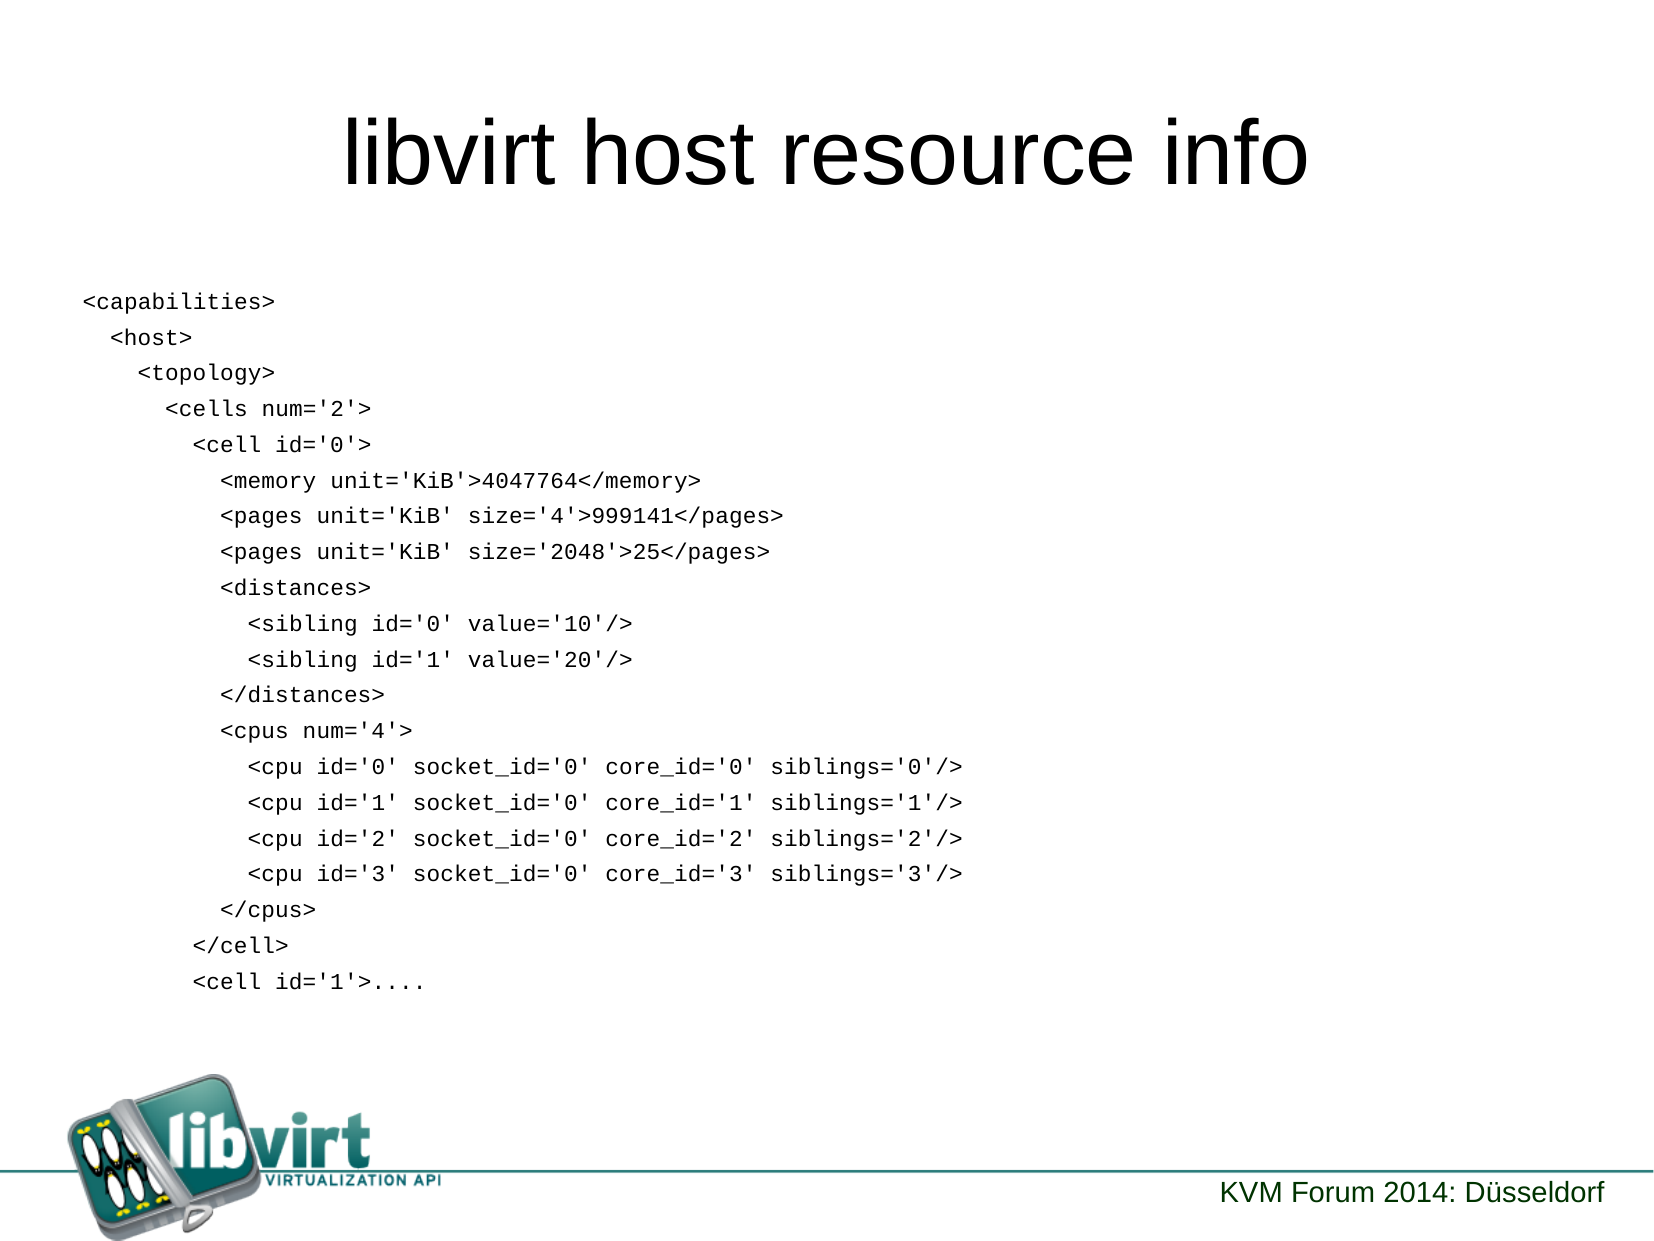

# libvirt host resource info
<capabilities>
 <host>
 <topology>
 <cells num='2'>
 <cell id='0'>
 <memory unit='KiB'>4047764</memory>
 <pages unit='KiB' size='4'>999141</pages>
 <pages unit='KiB' size='2048'>25</pages>
 <distances>
 <sibling id='0' value='10'/>
 <sibling id='1' value='20'/>
 </distances>
 <cpus num='4'>
 <cpu id='0' socket_id='0' core_id='0' siblings='0'/>
 <cpu id='1' socket_id='0' core_id='1' siblings='1'/>
 <cpu id='2' socket_id='0' core_id='2' siblings='2'/>
 <cpu id='3' socket_id='0' core_id='3' siblings='3'/>
 </cpus>
 </cell>
 <cell id='1'>....